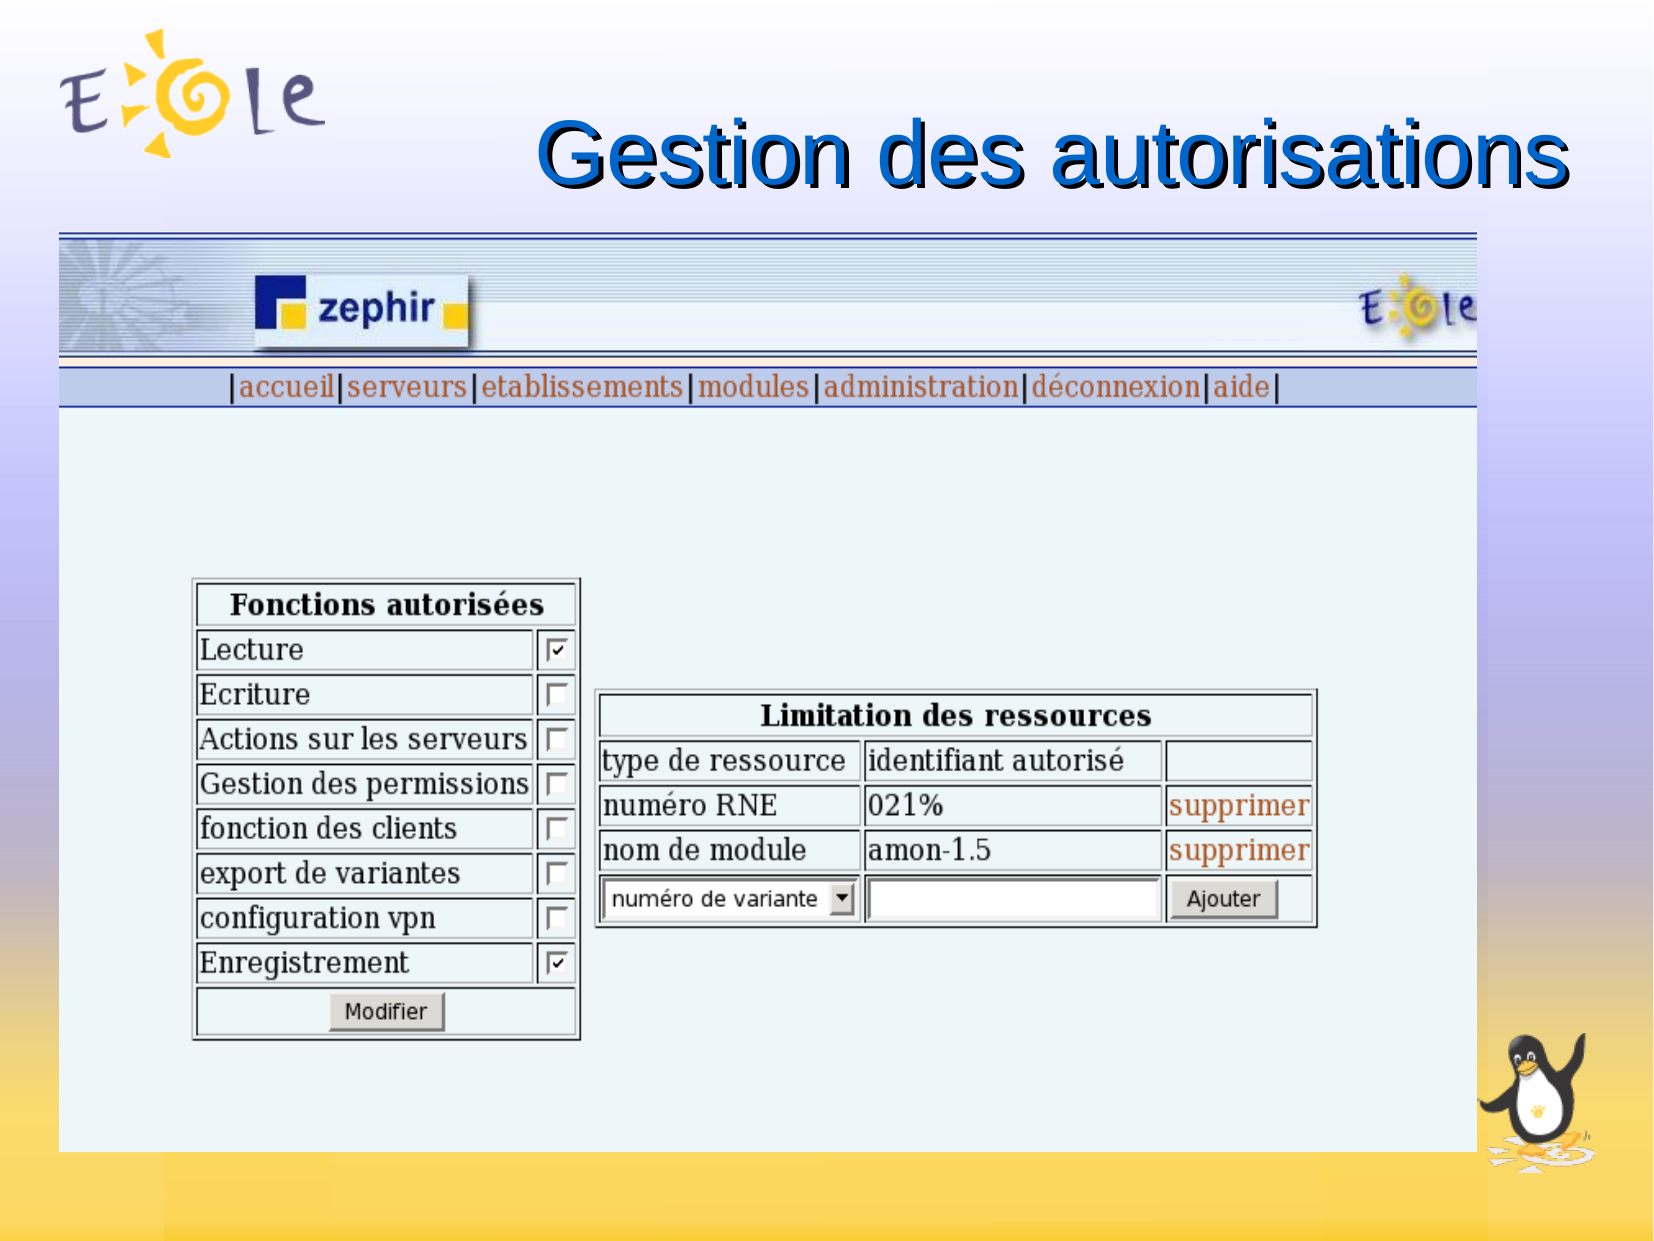

# Gestion des autorisations
Les groupes de droits
	L'application permet de choisir les fonctionnalités accessibles
	pour chaque utilisateur en fonction de groupes de droits
Limitations des ressources accessibles
	Il est désormais possible de limiter les serveurs auxquels un
	utilisateur peut accéder.
	Ces restrictions se font sur différents critères:
	- les identifiants de serveurs (au cas par cas)
	- les groupes de serveurs
	- les numéros RNE des établissements
	- les modules et variantes